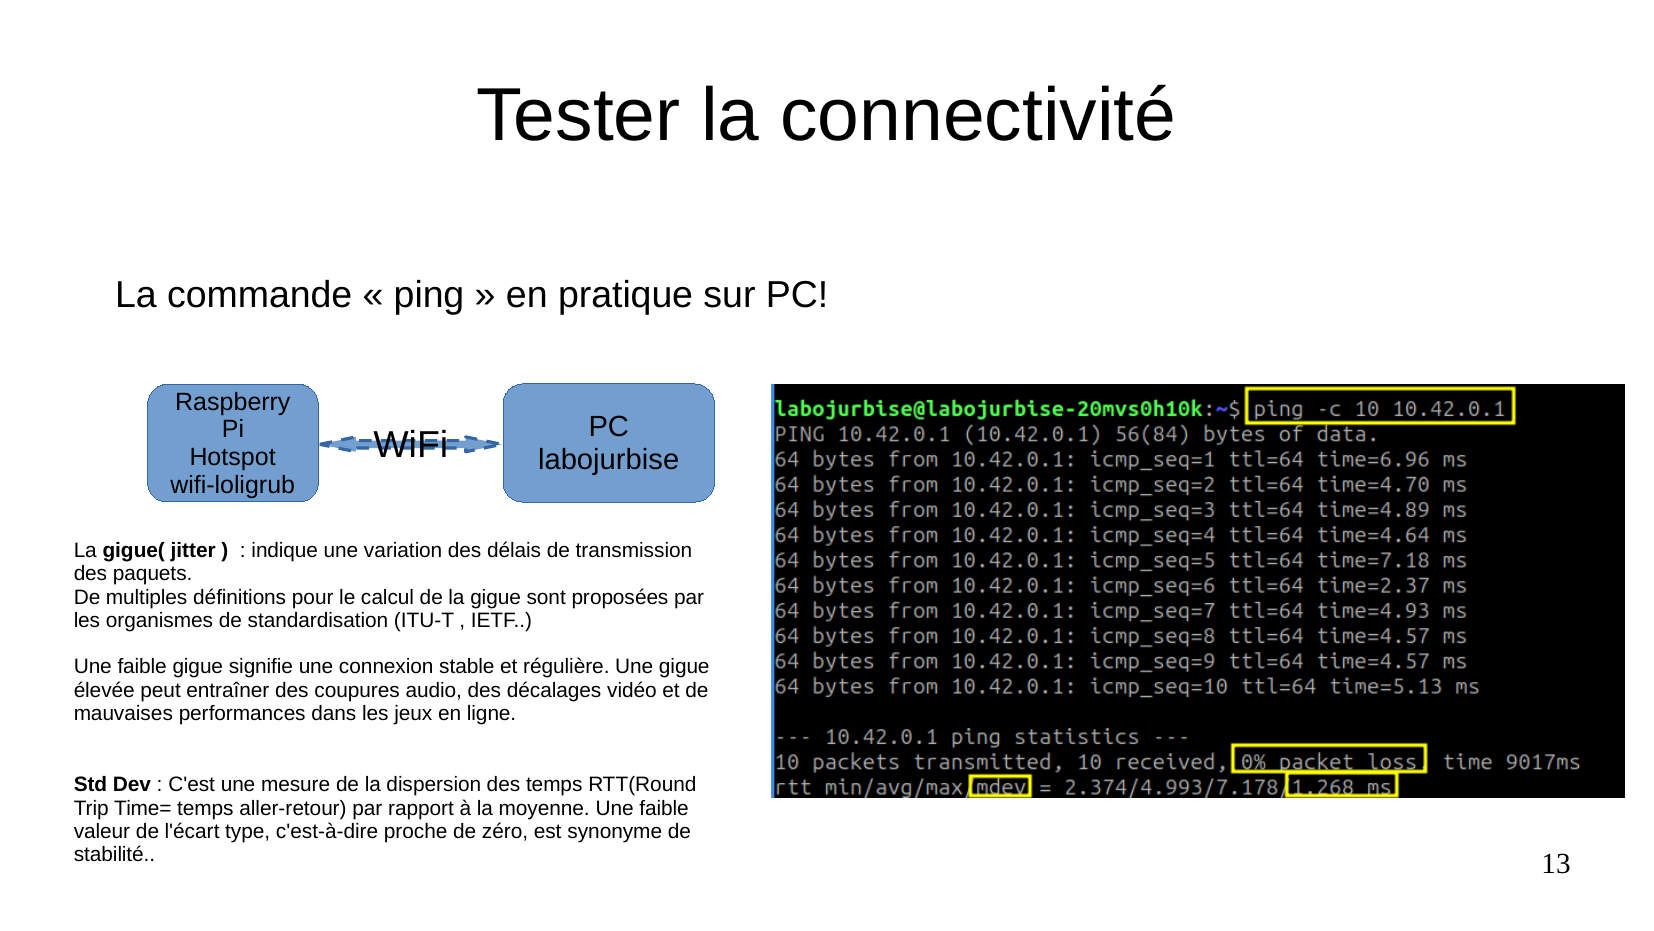

# Tester la connectivité
La commande « ping » en pratique sur PC!
PC
labojurbise
RaspberryPi
Hotspot
wifi-loligrub
WiFi
La gigue( jitter ) : indique une variation des délais de transmission des paquets.
De multiples définitions pour le calcul de la gigue sont proposées par les organismes de standardisation (ITU-T , IETF..)
Une faible gigue signifie une connexion stable et régulière. Une gigue élevée peut entraîner des coupures audio, des décalages vidéo et de mauvaises performances dans les jeux en ligne.
Std Dev : C'est une mesure de la dispersion des temps RTT(Round Trip Time= temps aller-retour) par rapport à la moyenne. Une faible valeur de l'écart type, c'est-à-dire proche de zéro, est synonyme de stabilité..
13